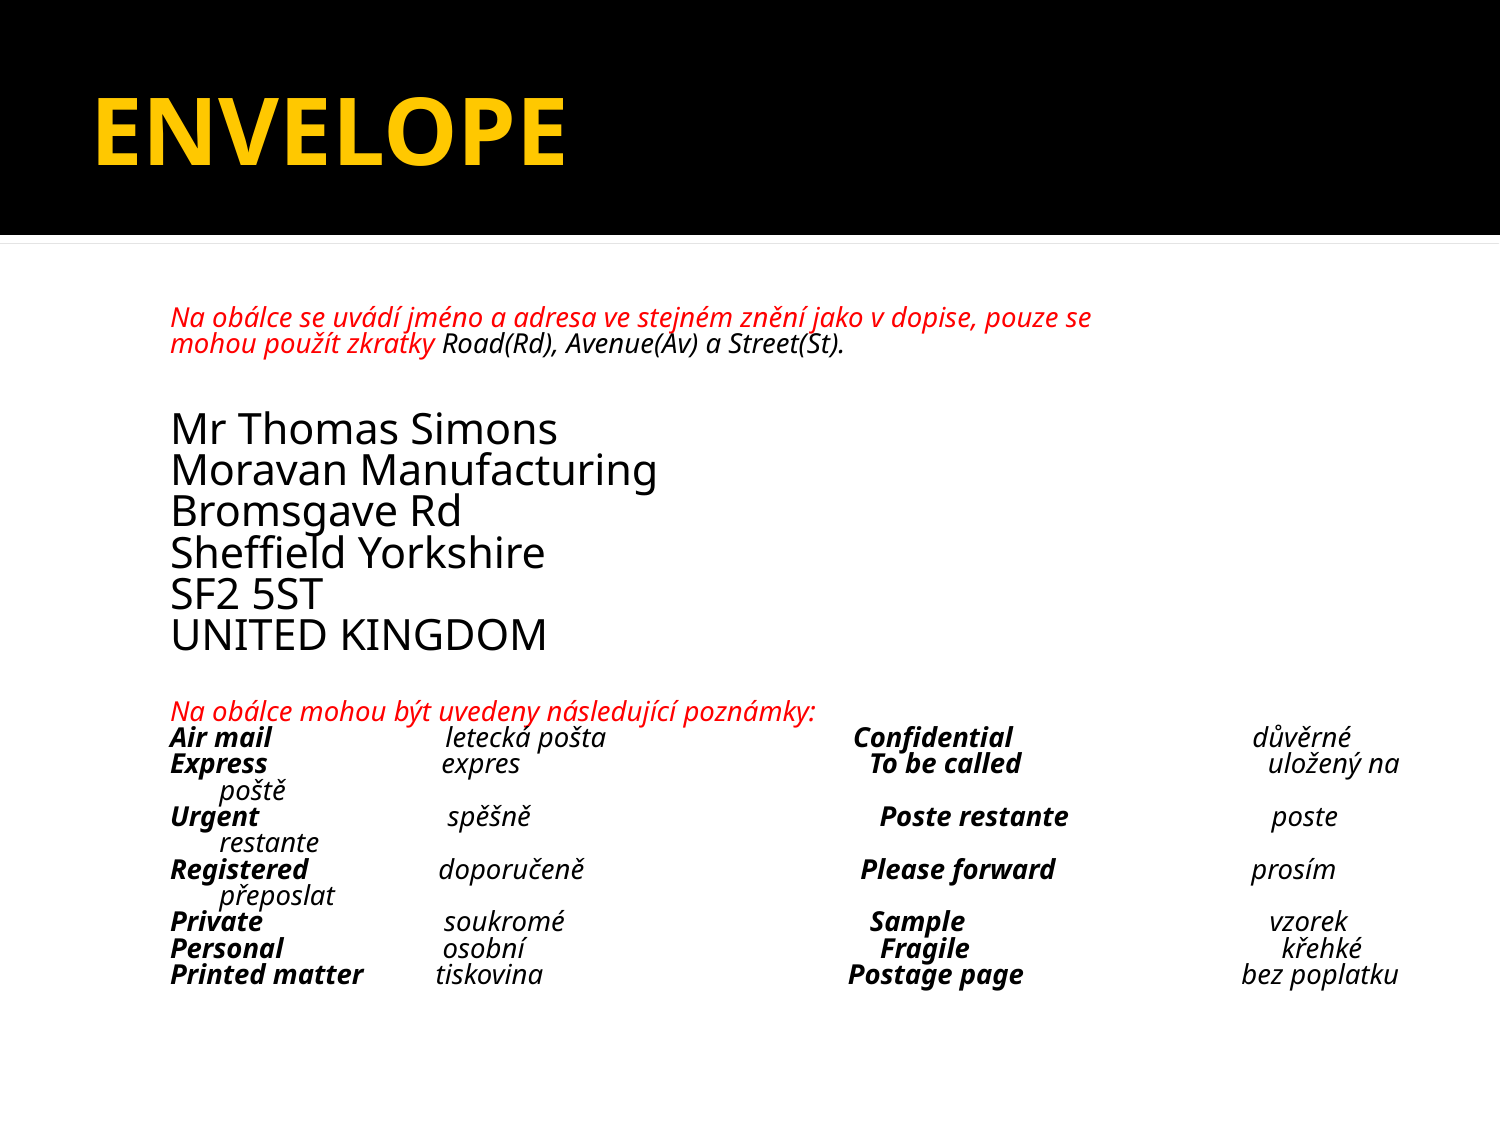

# ENVELOPE
Na obálce se uvádí jméno a adresa ve stejném znění jako v dopise, pouze se
mohou použít zkratky Road(Rd), Avenue(Av) a Street(St).
Mr Thomas Simons
Moravan Manufacturing
Bromsgave Rd
Sheffield Yorkshire
SF2 5ST
UNITED KINGDOM
Na obálce mohou být uvedeny následující poznámky:
Air mail letecká pošta Confidential důvěrné
Express expres To be called uložený na poště
Urgent spěšně Poste restante poste restante
Registered doporučeně Please forward prosím přeposlat
Private soukromé Sample vzorek
Personal osobní Fragile křehké
Printed matter tiskovina Postage page bez poplatku